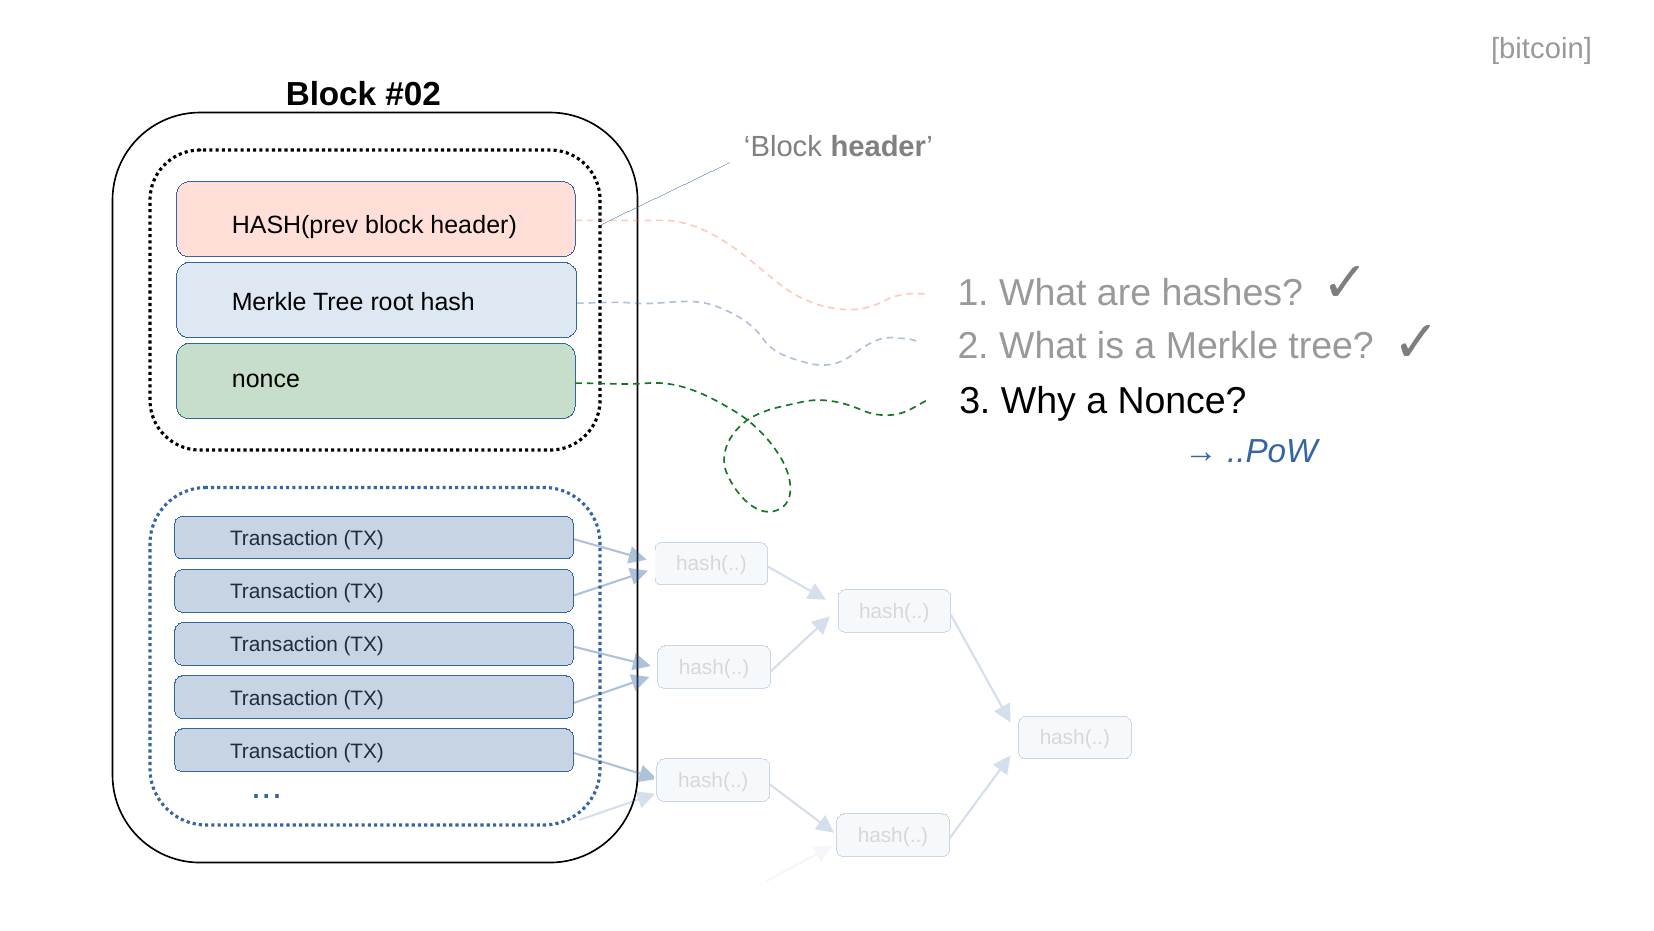

[bitcoin]
Block #02
‘Block header’
HASH(prev block header)
1. What are hashes?
2. What is a Merkle tree?
Merkle Tree root hash
nonce
3. Why a Nonce?
			→ ..PoW
Transaction (TX)
hash(..)
Transaction (TX)
hash(..)
Transaction (TX)
hash(..)
Transaction (TX)
hash(..)
Transaction (TX)
...
hash(..)
hash(..)